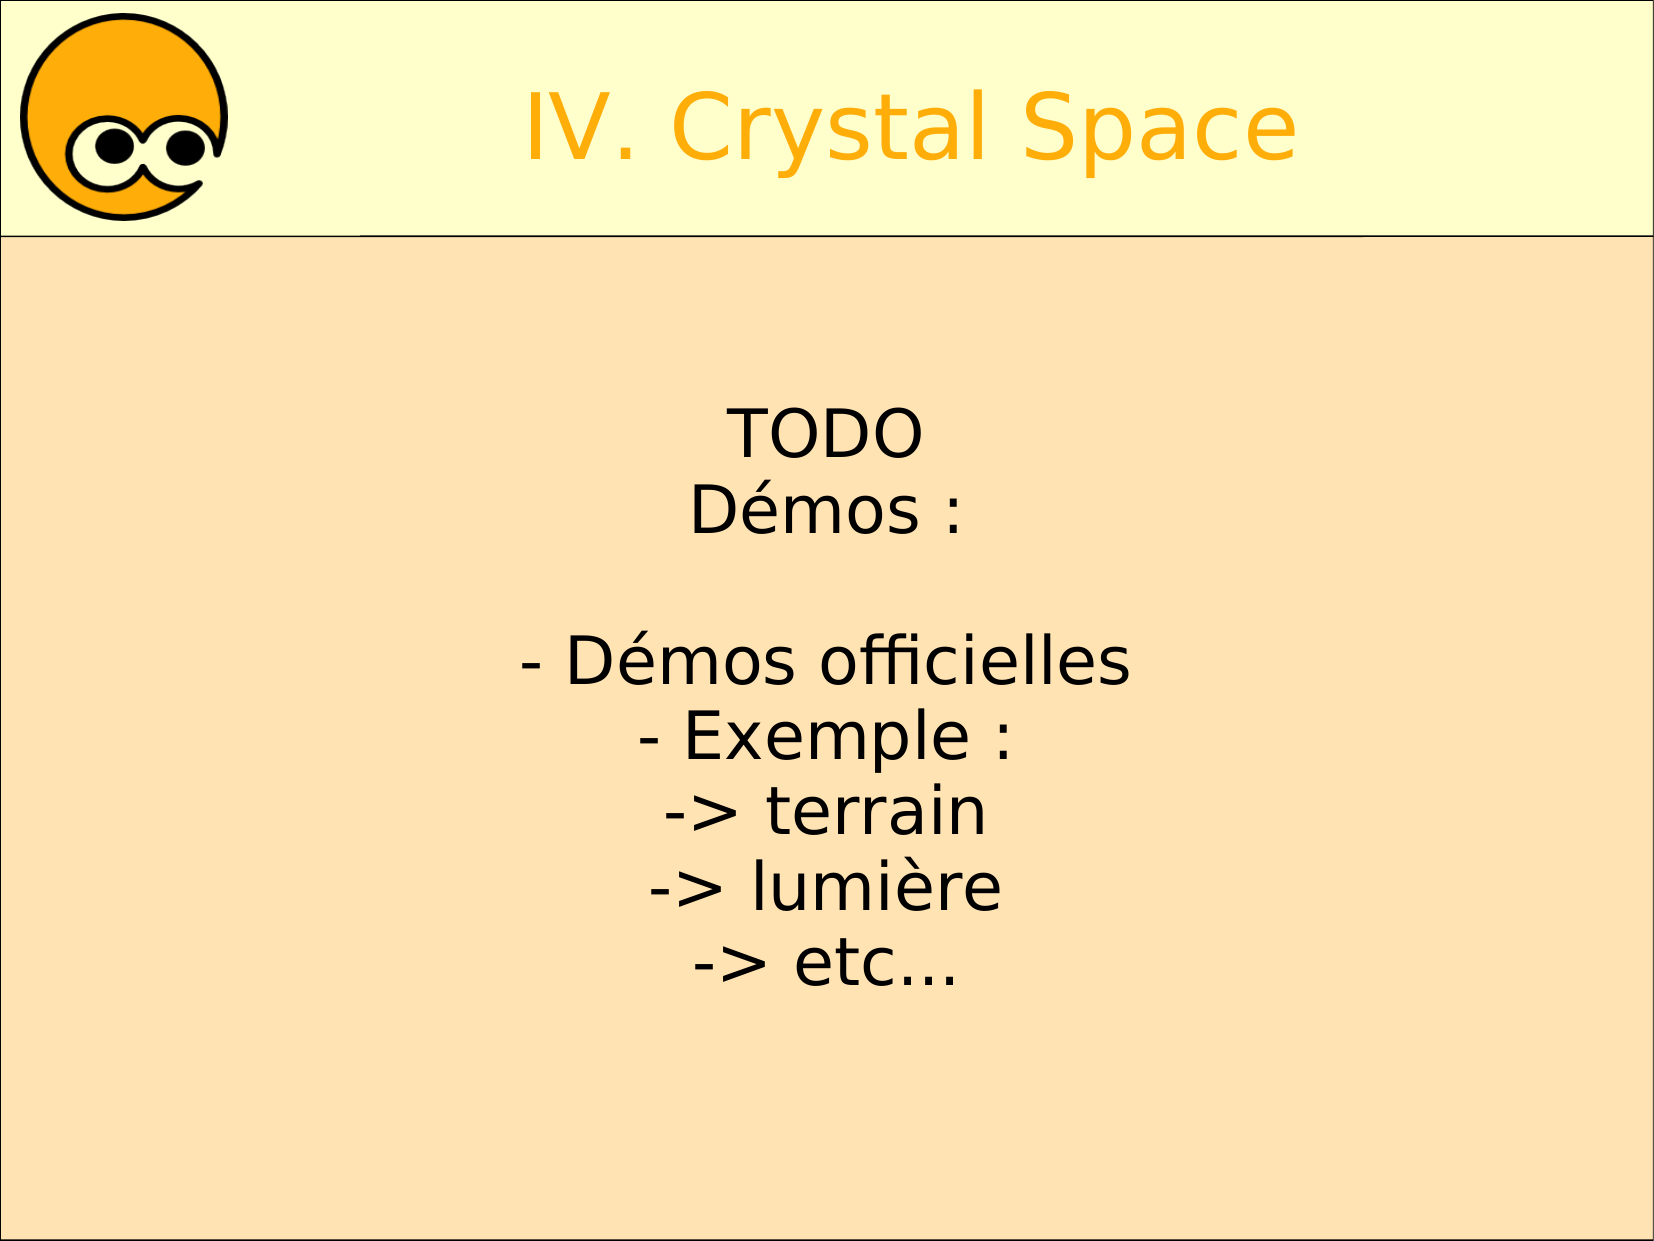

# IV. Crystal Space
TODO
Démos :
- Démos officielles
- Exemple :
-> terrain
-> lumière
-> etc...